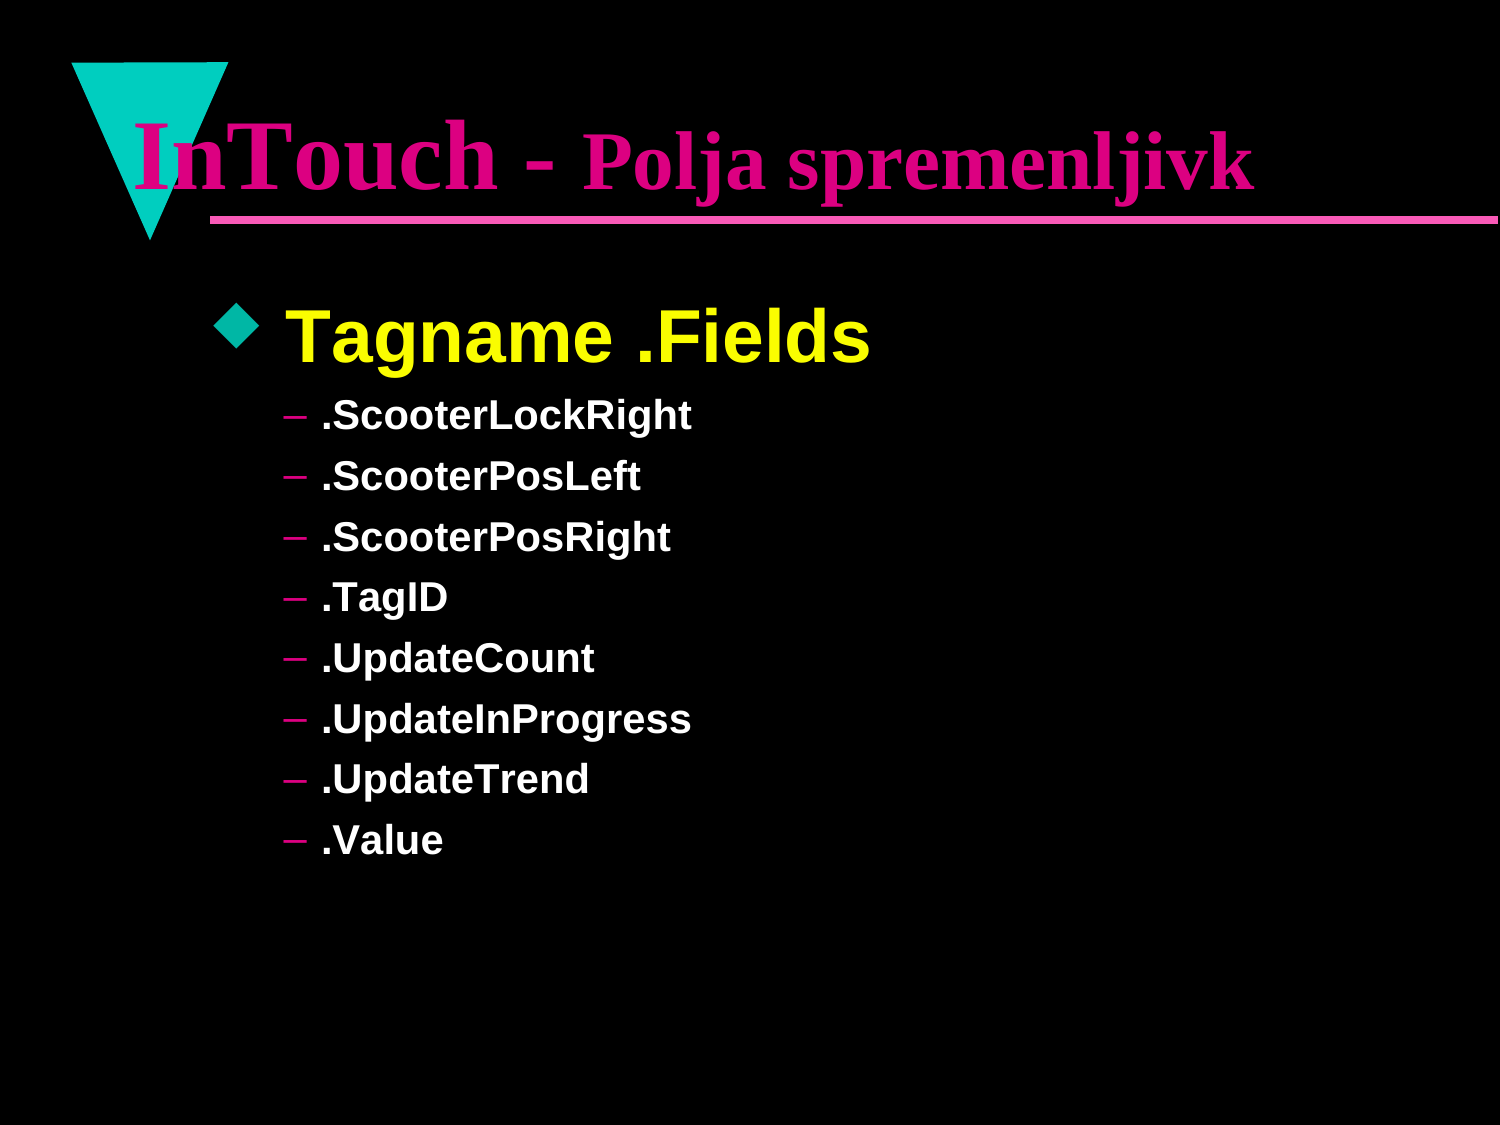

# InTouch - Polja spremenljivk
 Tagname .Fields
.ScooterLockRight
.ScooterPosLeft
.ScooterPosRight
.TagID
.UpdateCount
.UpdateInProgress
.UpdateTrend
.Value
Slovar spremenljivk
35